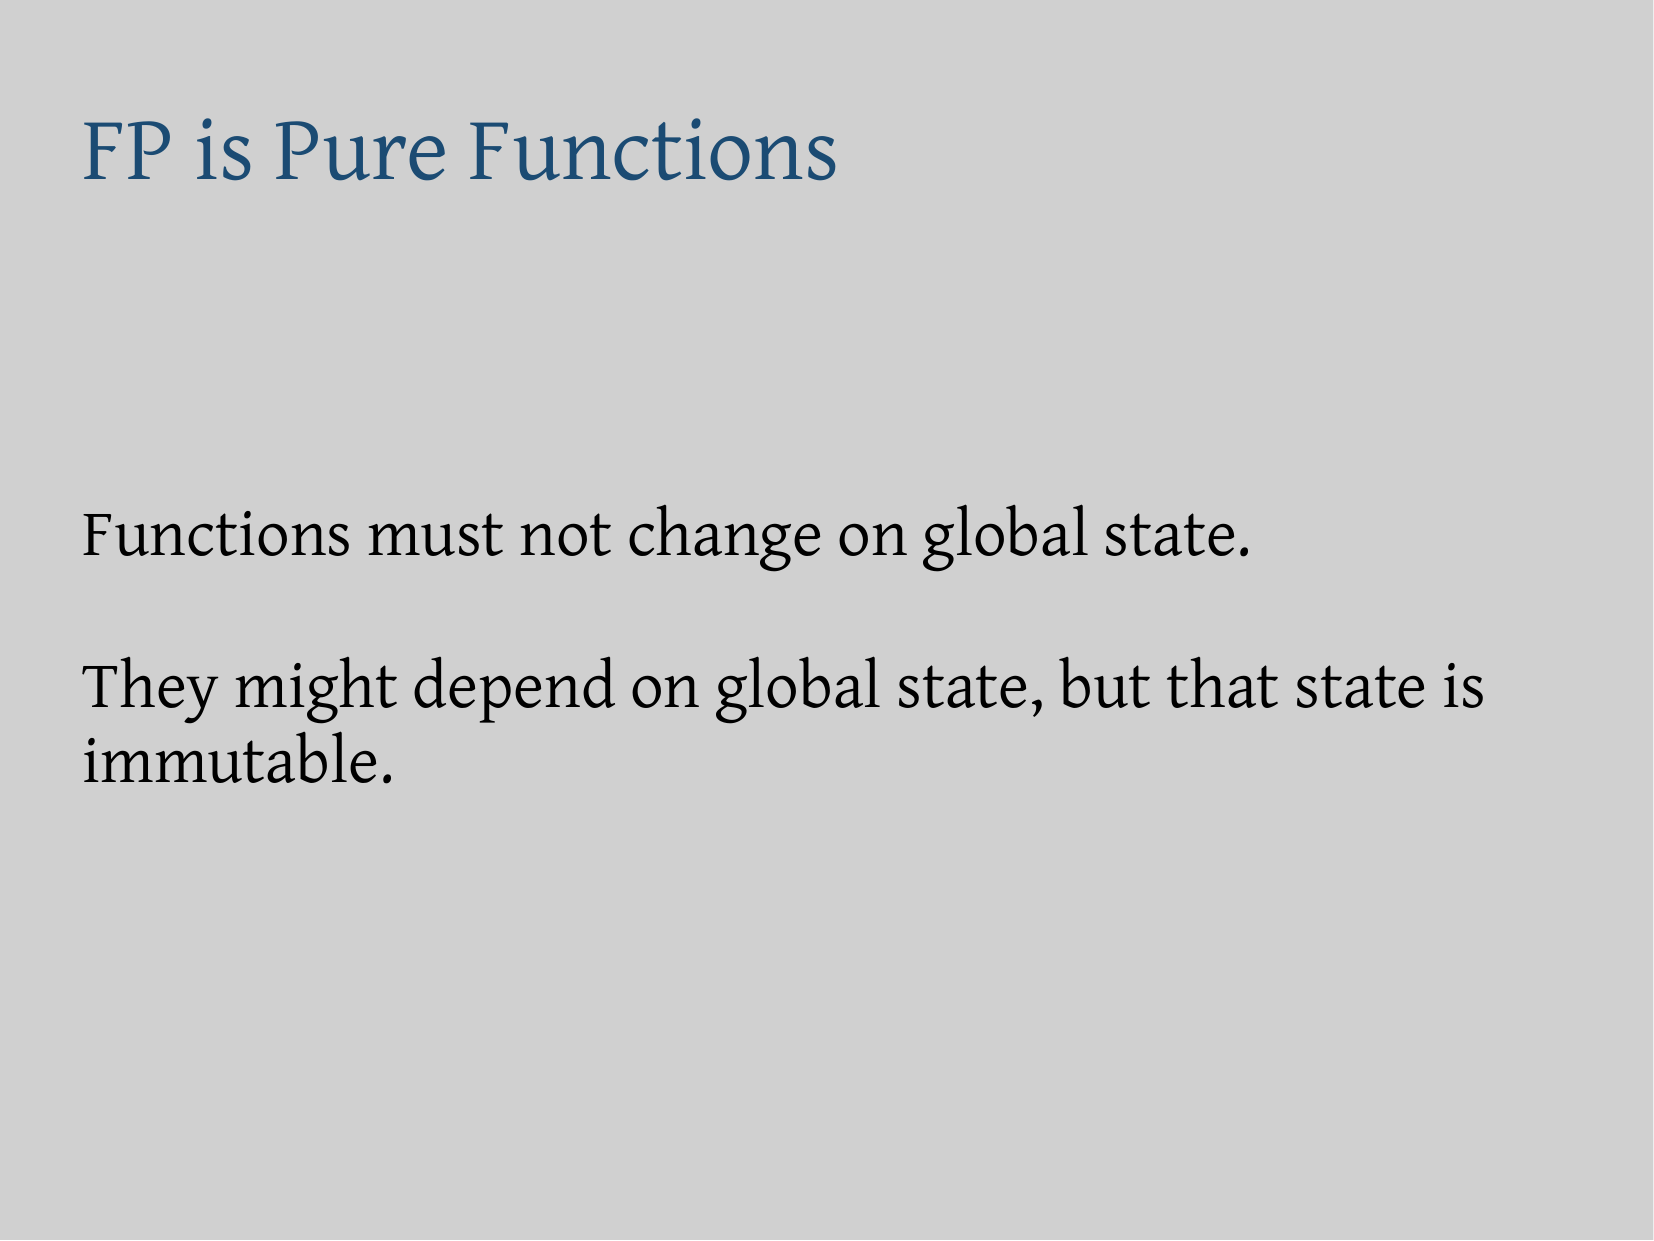

# FP is Pure Functions
Functions must not change on global state.
They might depend on global state, but that state is immutable.